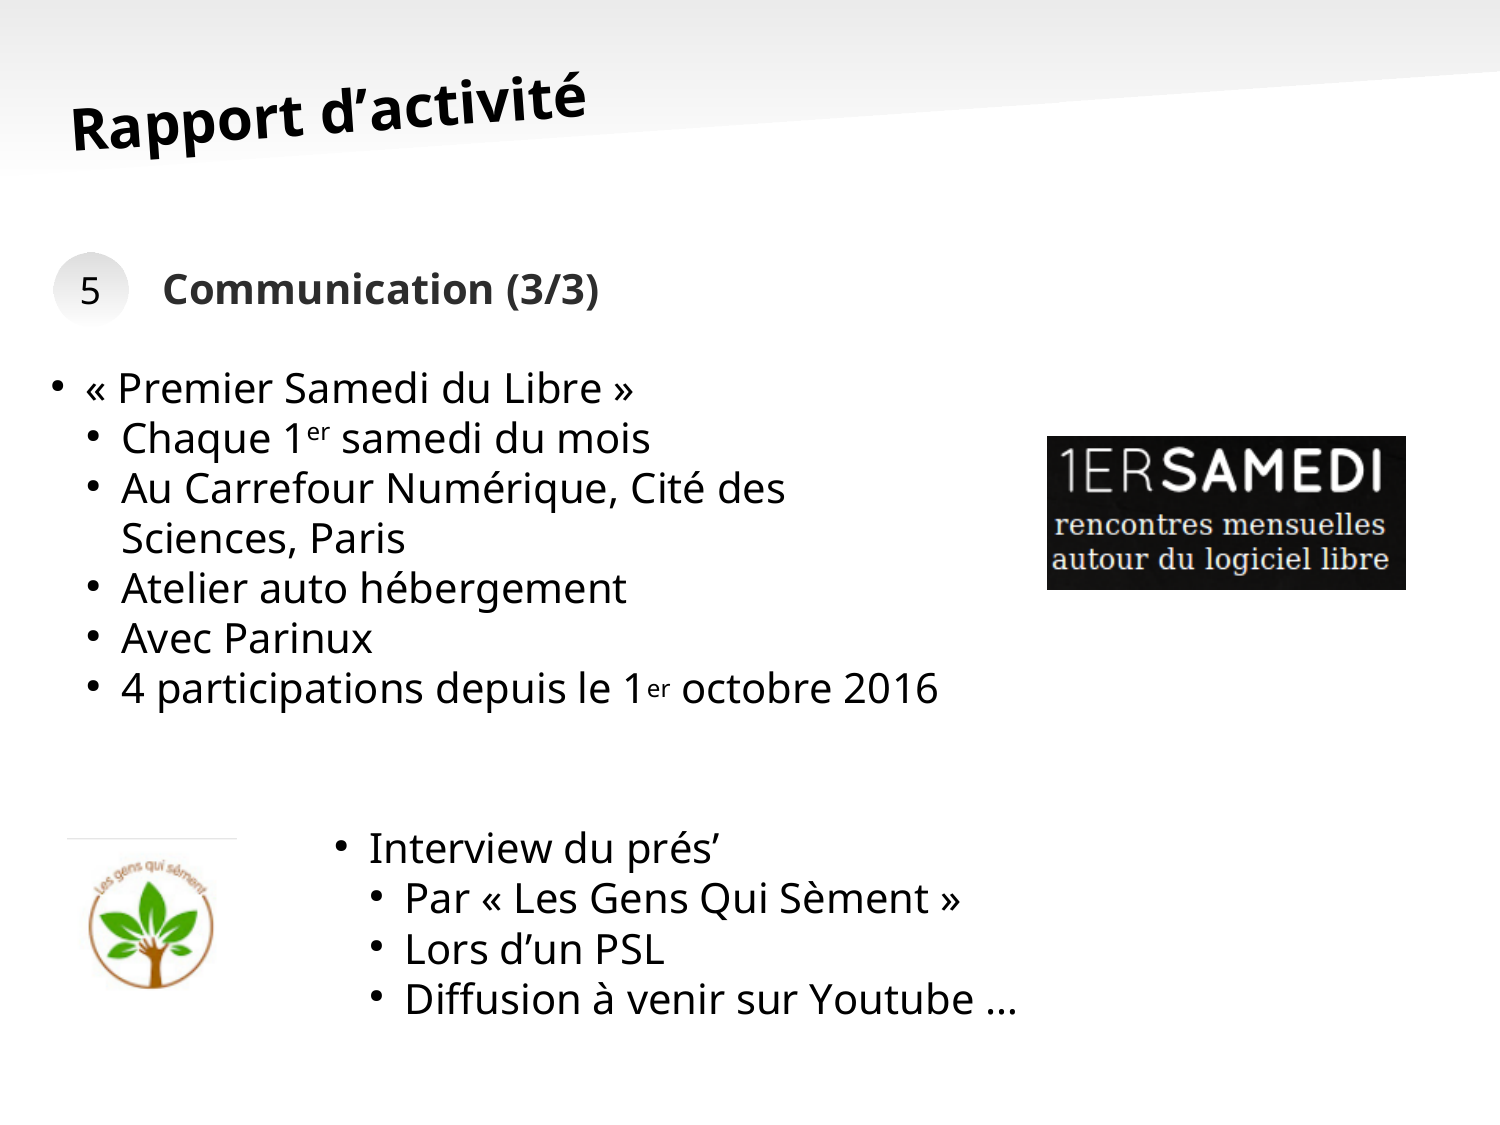

Rapport d’activité
Communication (3/3)
5
« Premier Samedi du Libre »
Chaque 1er samedi du mois
Au Carrefour Numérique, Cité des Sciences, Paris
Atelier auto hébergement
Avec Parinux
4 participations depuis le 1er octobre 2016
5
Interview du prés’
Par « Les Gens Qui Sèment »
Lors d’un PSL
Diffusion à venir sur Youtube …